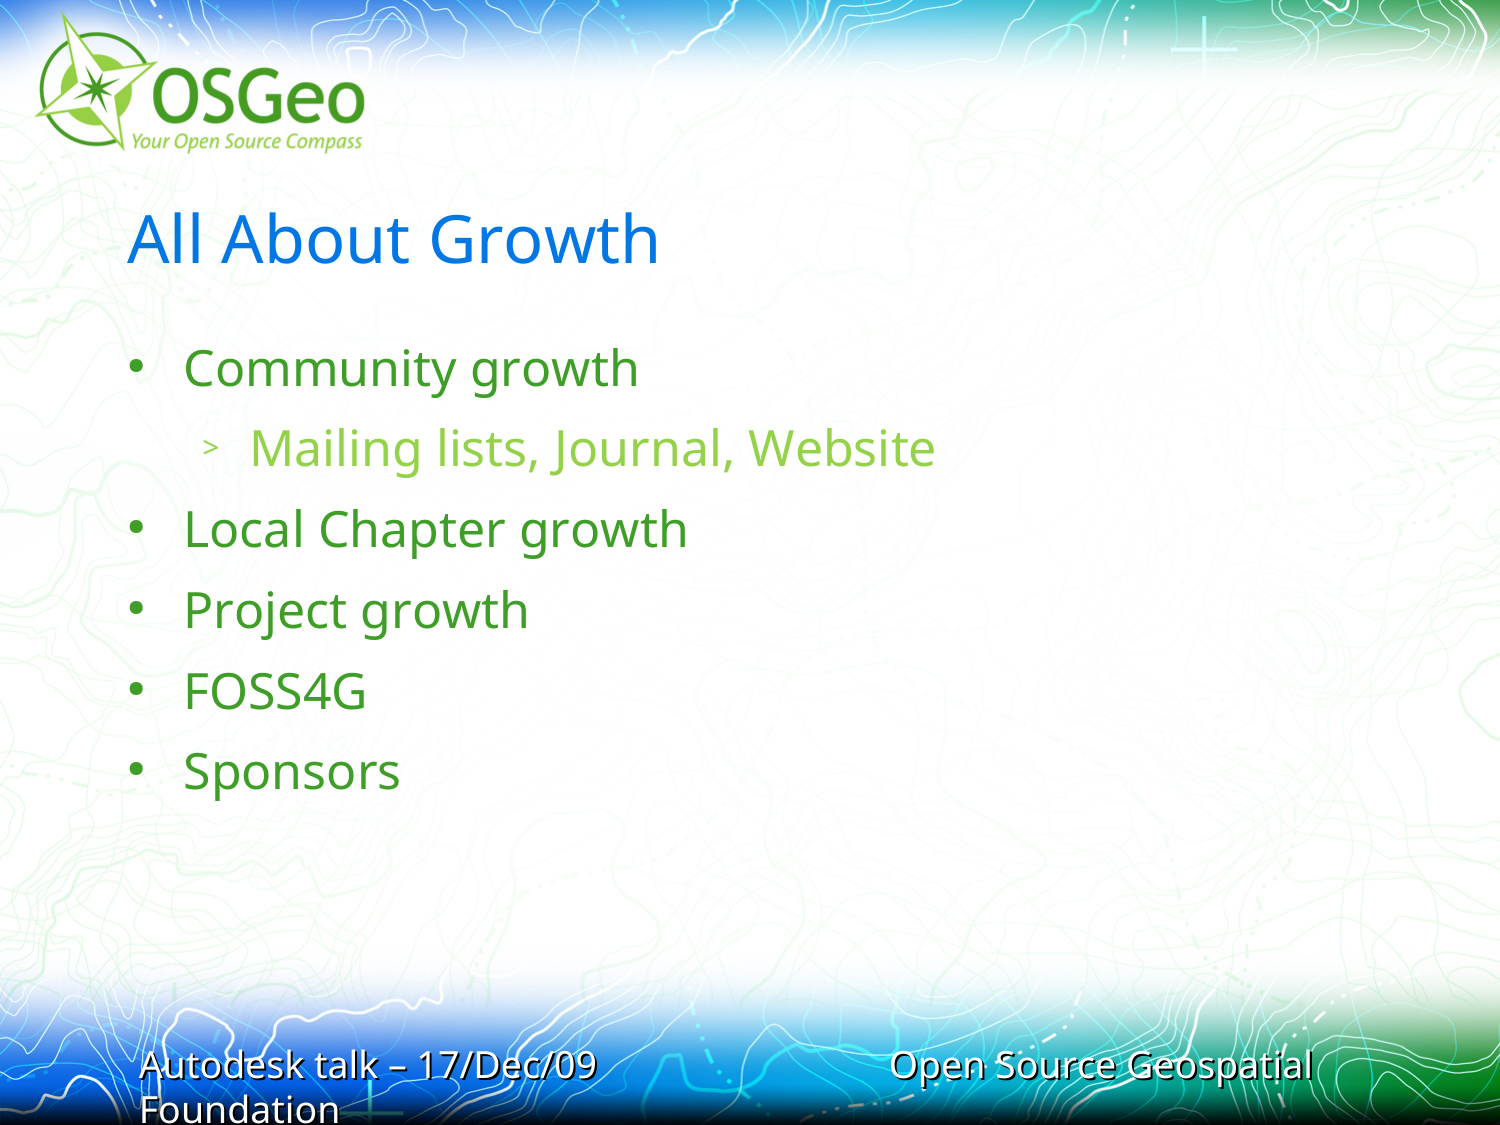

# All About Growth
Community growth
Mailing lists, Journal, Website
Local Chapter growth
Project growth
FOSS4G
Sponsors